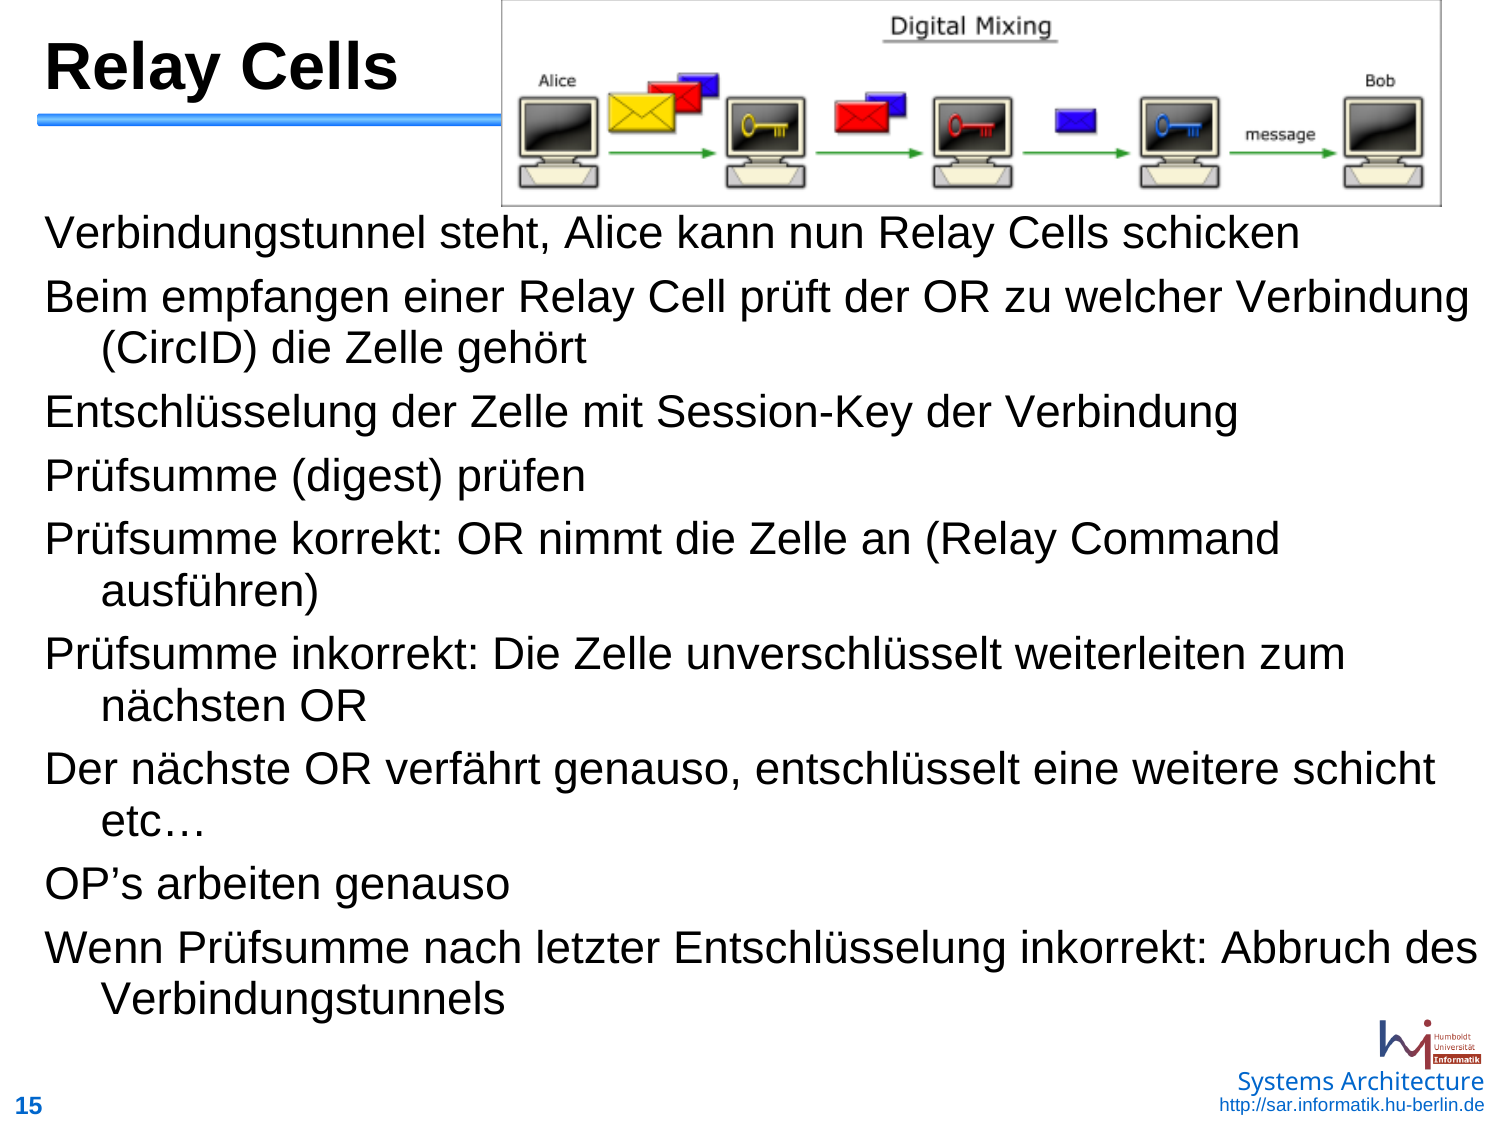

# Relay Cells
Verbindungstunnel steht, Alice kann nun Relay Cells schicken
Beim empfangen einer Relay Cell prüft der OR zu welcher Verbindung (CircID) die Zelle gehört
Entschlüsselung der Zelle mit Session-Key der Verbindung
Prüfsumme (digest) prüfen
Prüfsumme korrekt: OR nimmt die Zelle an (Relay Command ausführen)
Prüfsumme inkorrekt: Die Zelle unverschlüsselt weiterleiten zum nächsten OR
Der nächste OR verfährt genauso, entschlüsselt eine weitere schicht etc…
OP’s arbeiten genauso
Wenn Prüfsumme nach letzter Entschlüsselung inkorrekt: Abbruch des Verbindungstunnels